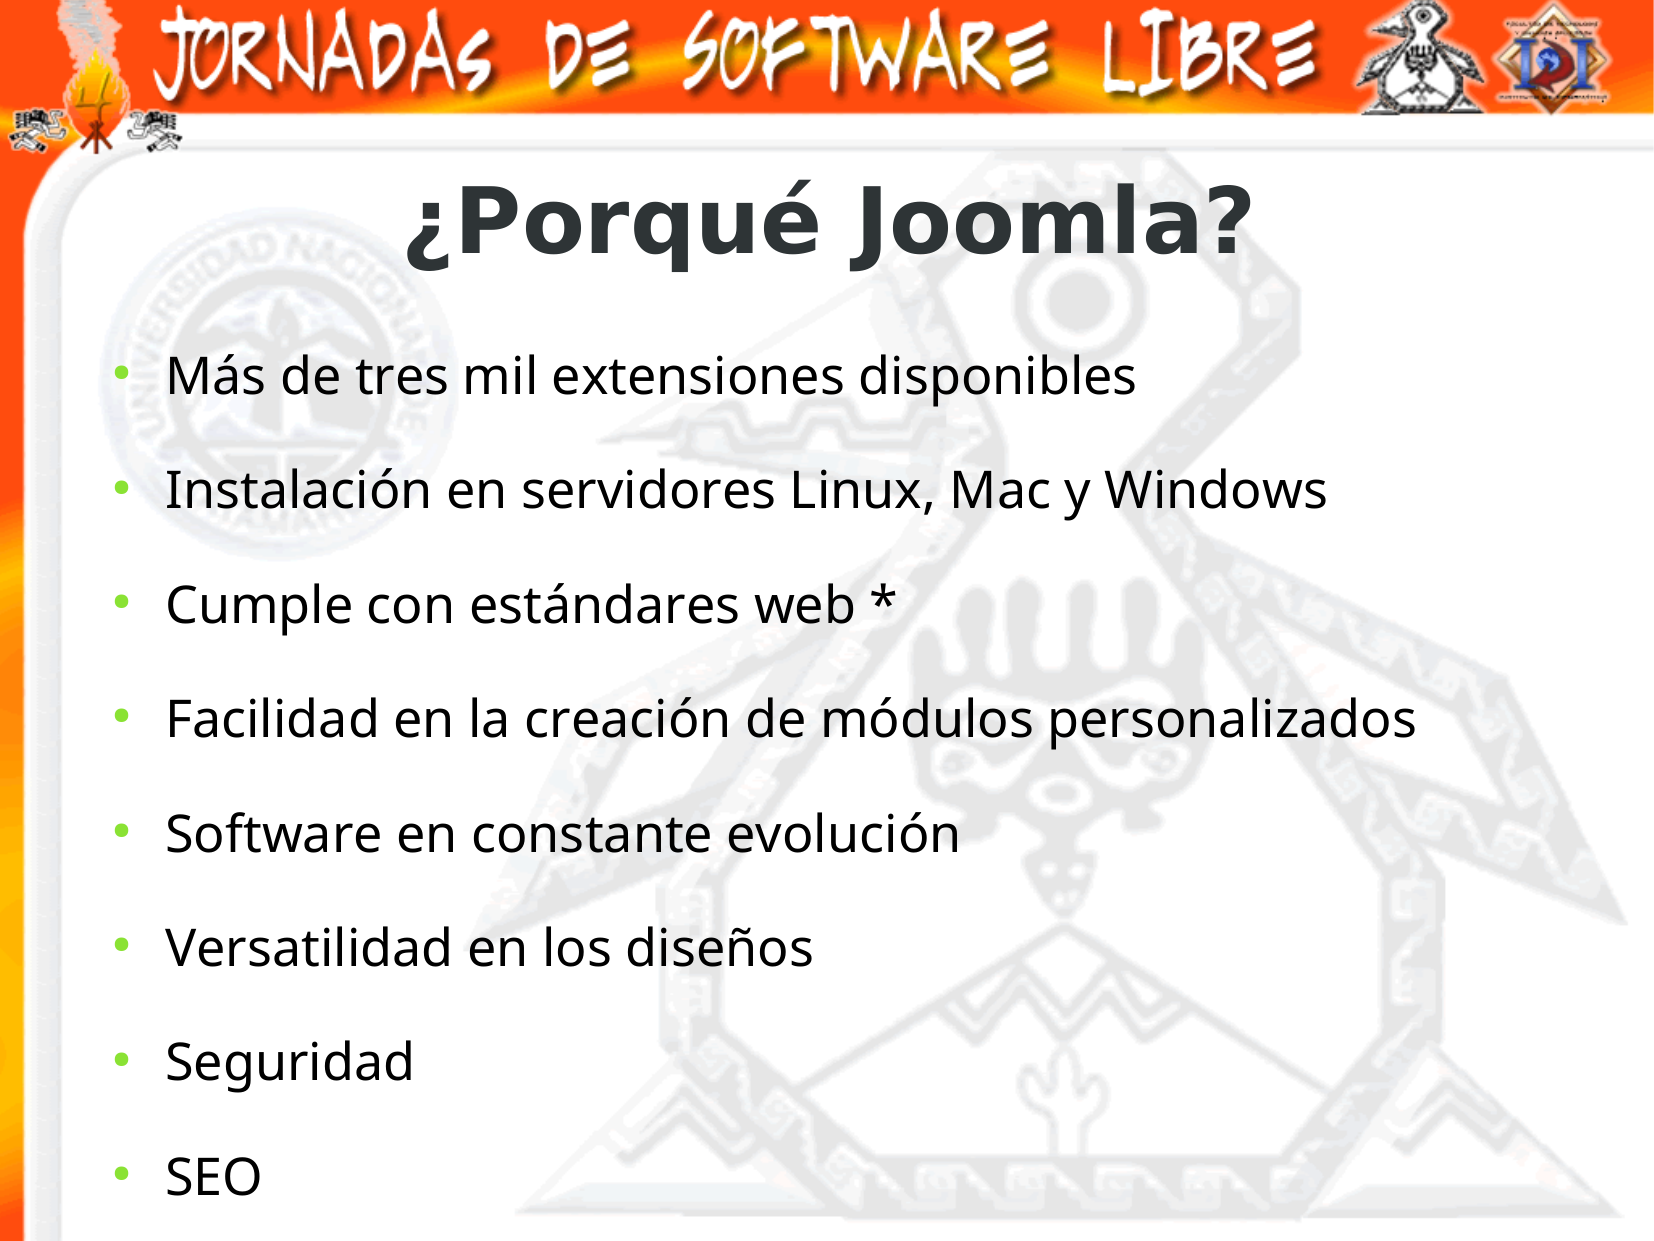

# ¿Porqué Joomla?
Más de tres mil extensiones disponibles
Instalación en servidores Linux, Mac y Windows
Cumple con estándares web *
Facilidad en la creación de módulos personalizados
Software en constante evolución
Versatilidad en los diseños
Seguridad
SEO
En español